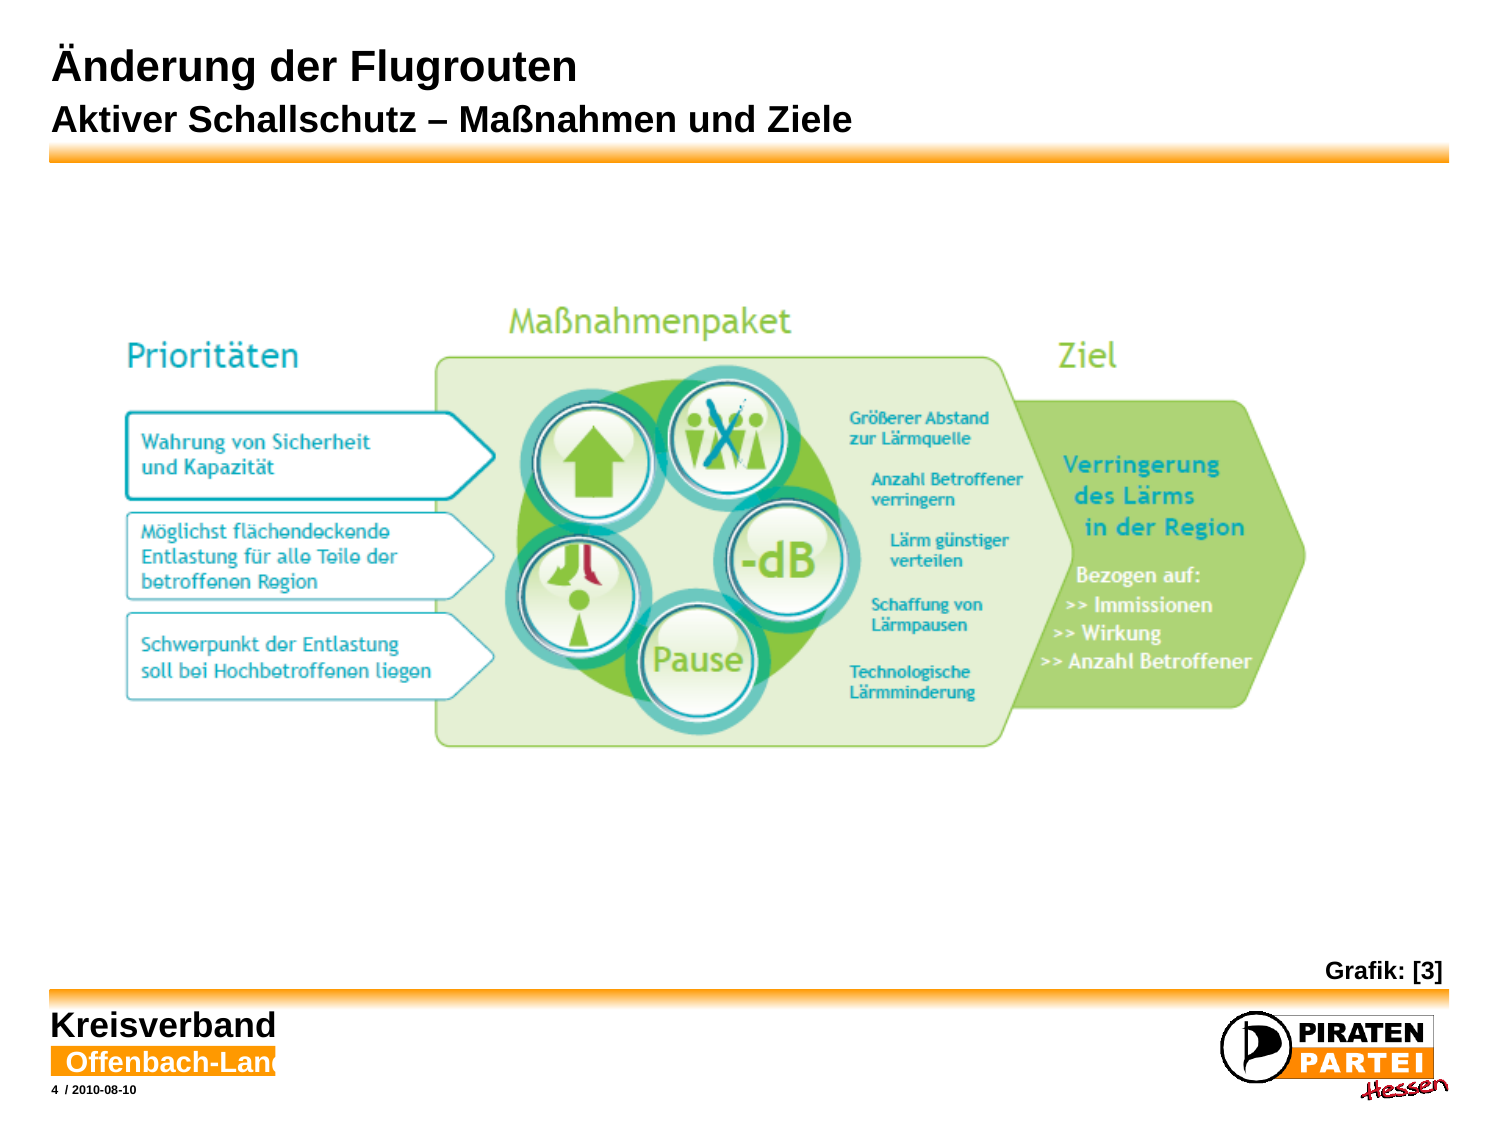

# Änderung der Flugrouten Aktiver Schallschutz – Maßnahmen und Ziele
Grafik: [3]